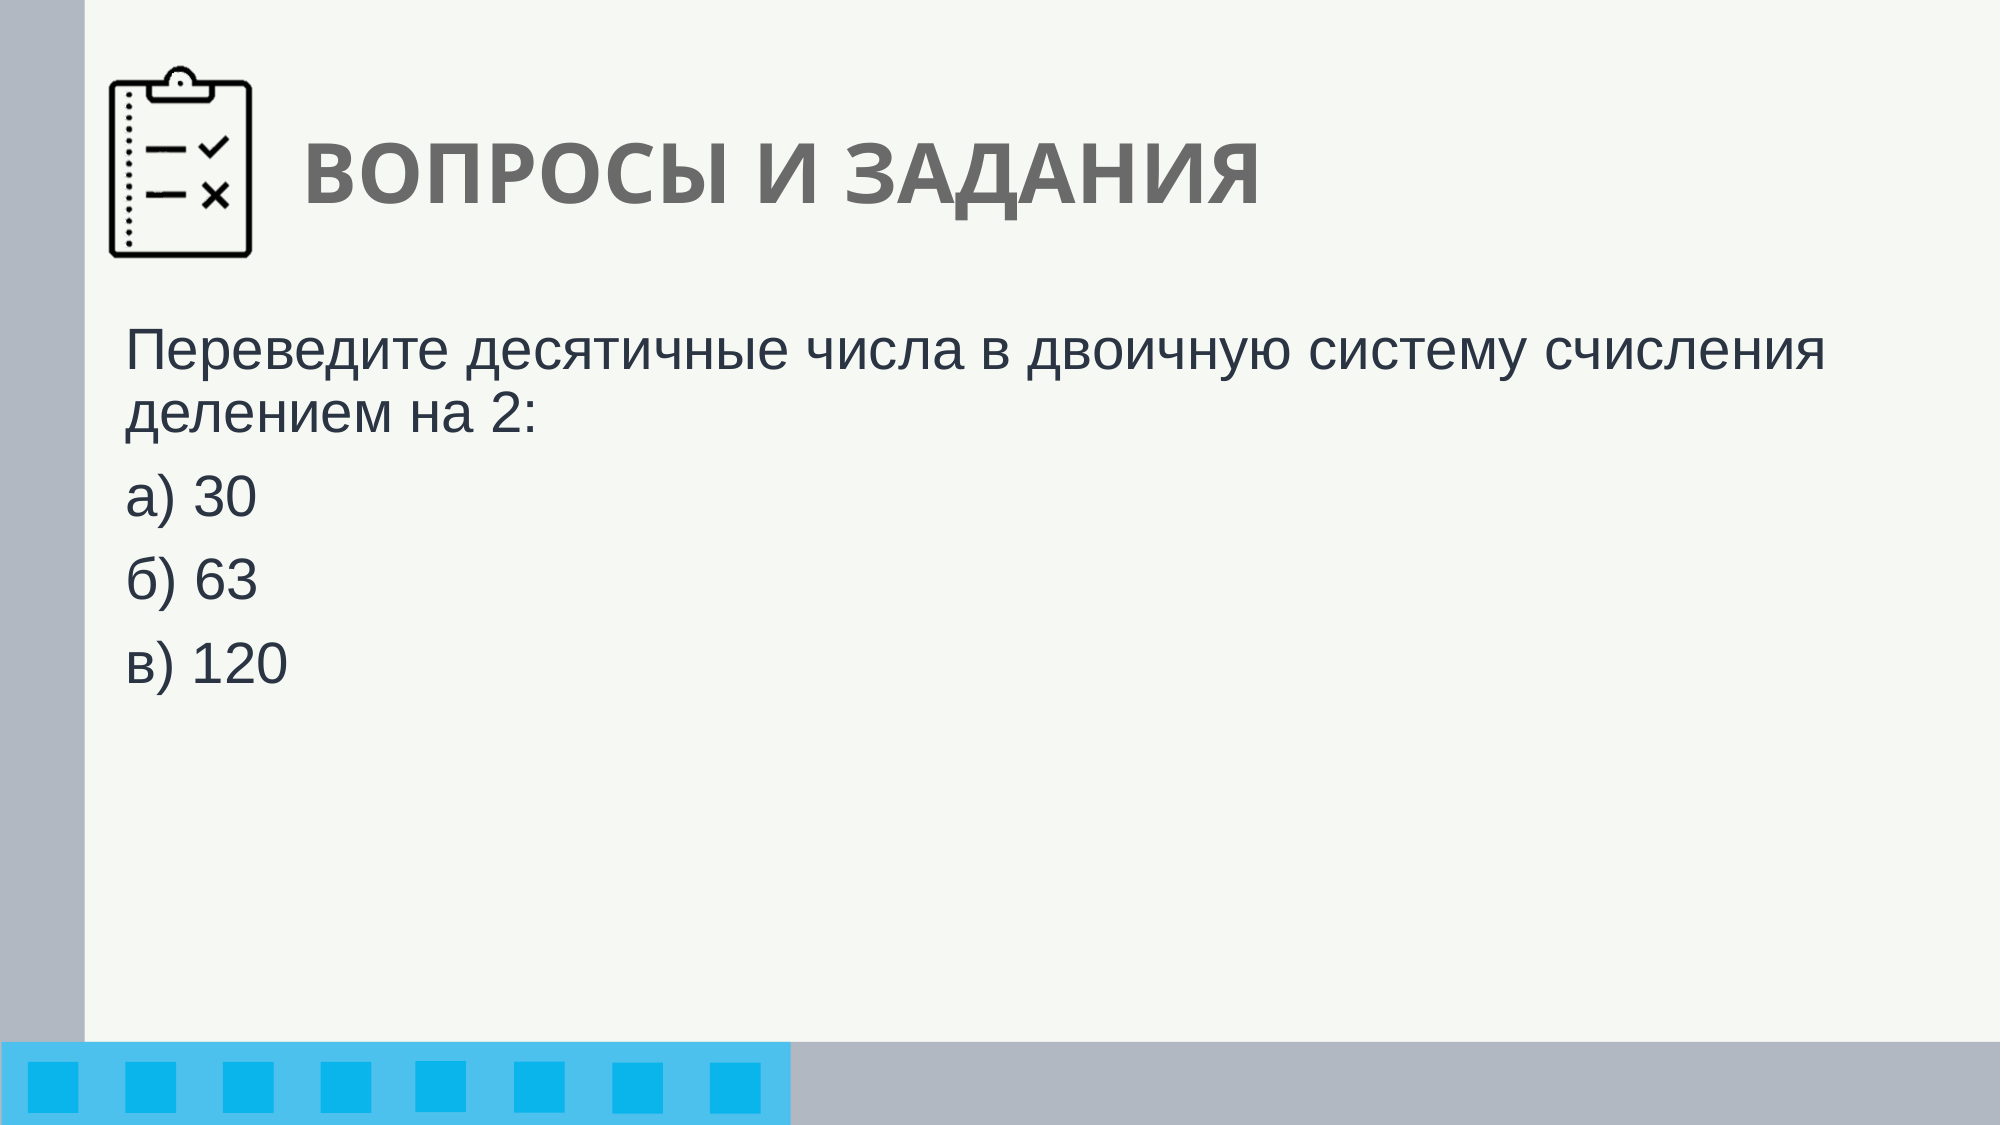

# ВОПРОСЫ И ЗАДАНИЯ
Переведите десятичные числа в двоичную систему счисления делением на 2:
а) 30
б) 63
в) 120